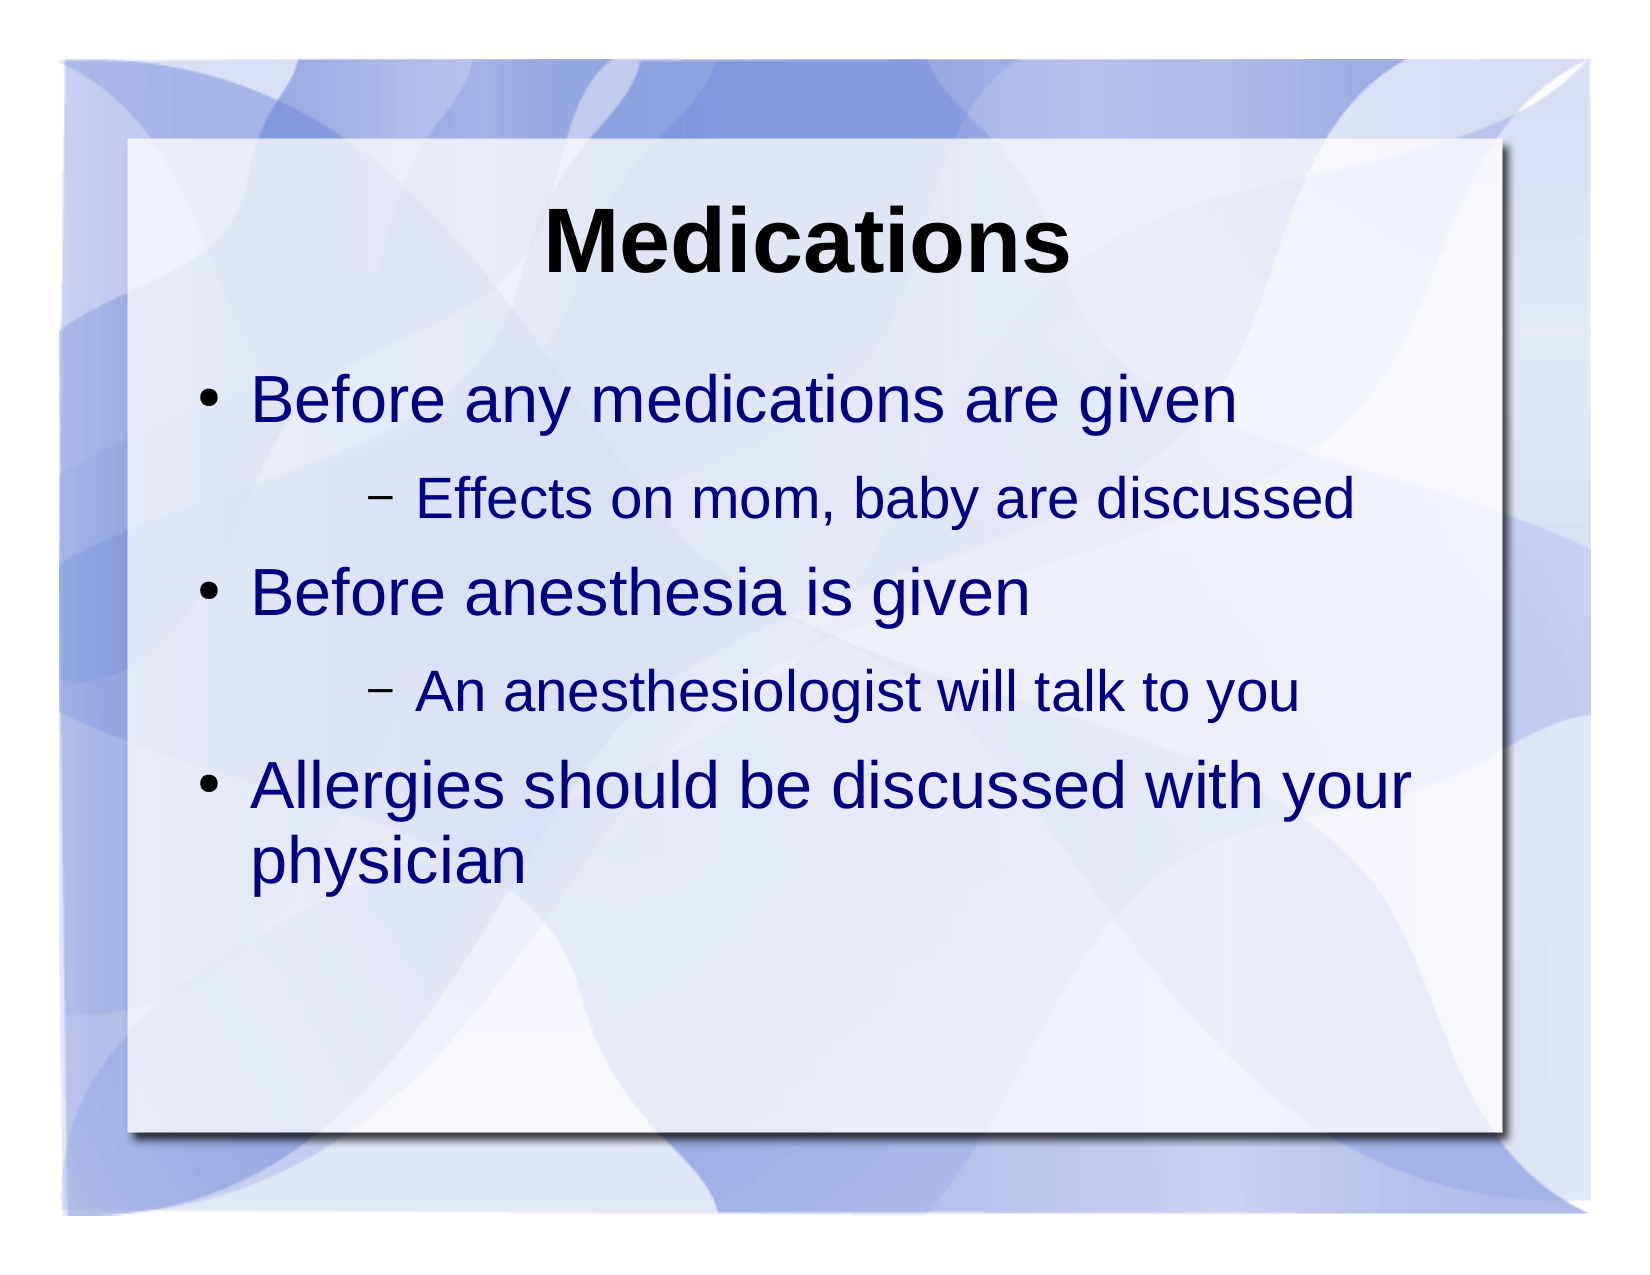

# Medications
Before any medications are given
Effects on mom, baby are discussed
Before anesthesia is given
An anesthesiologist will talk to you
Allergies should be discussed with your physician